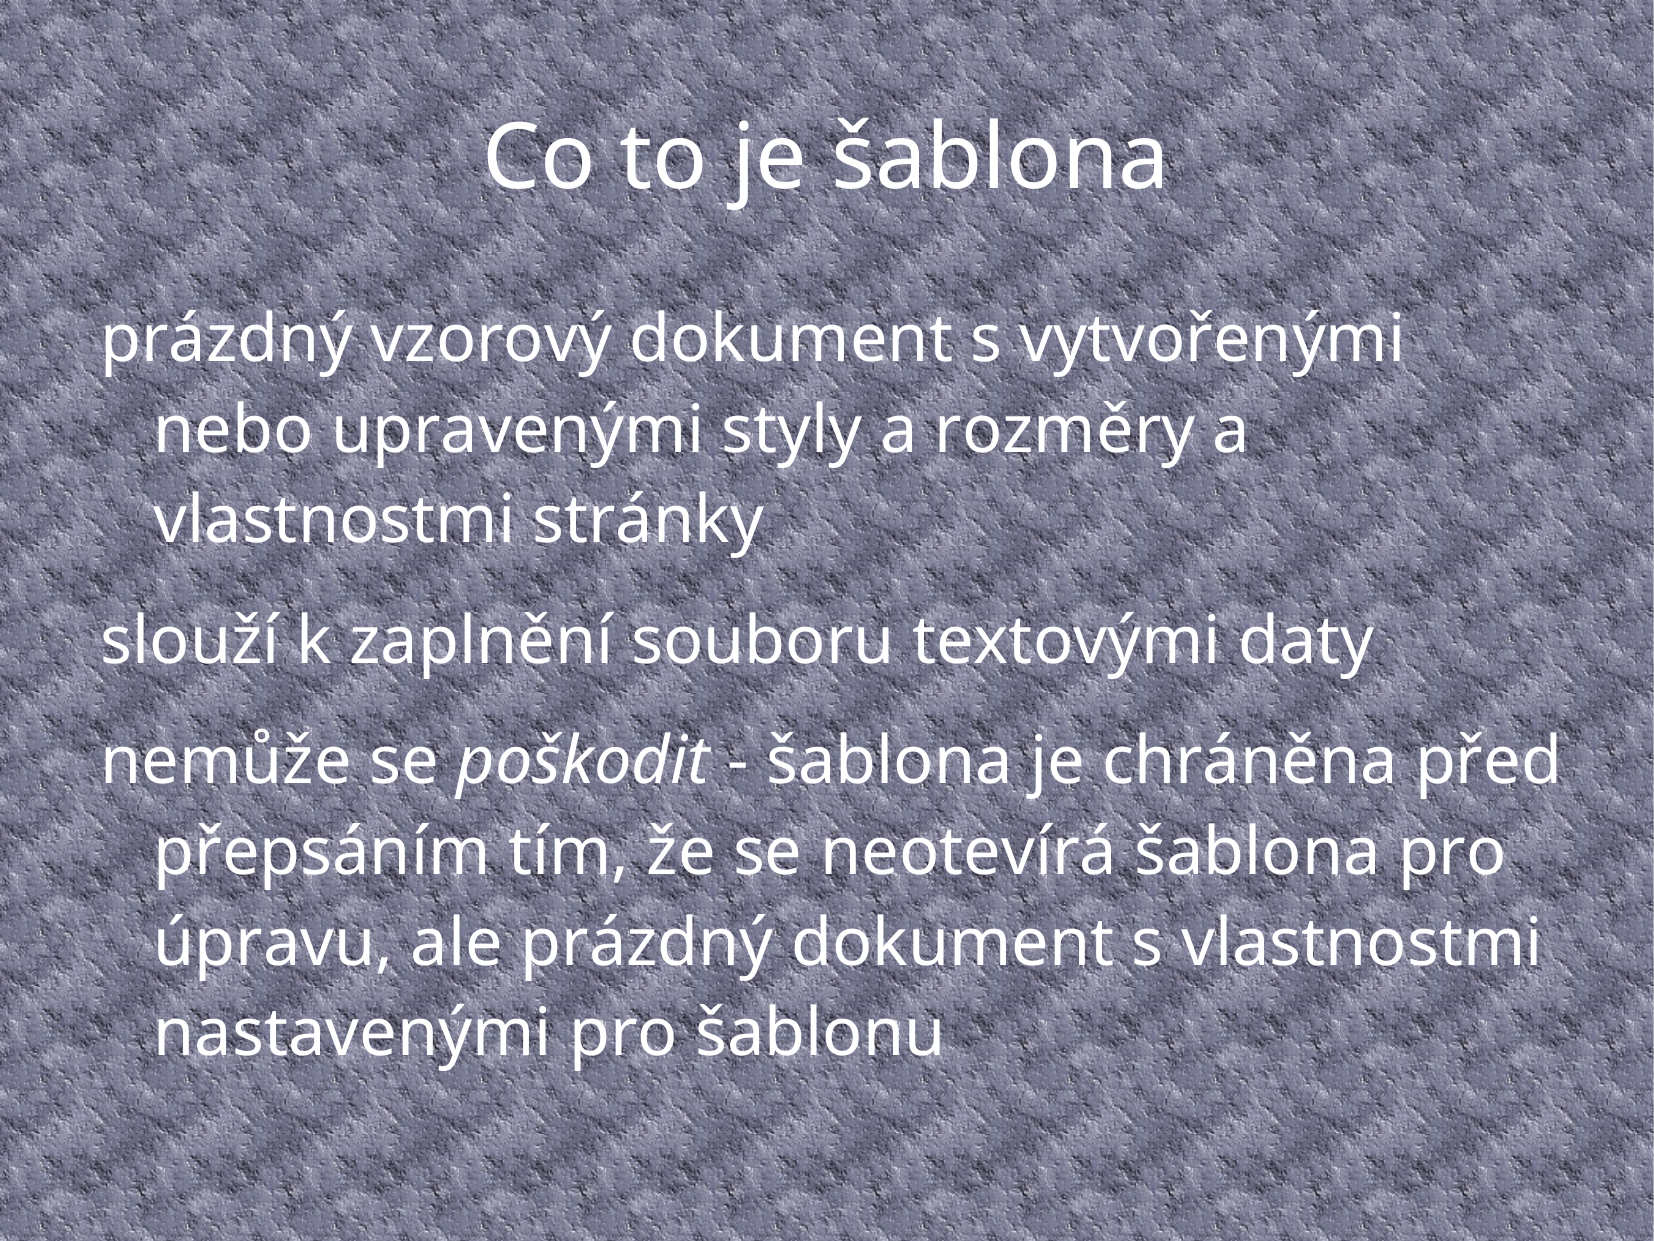

# Co to je šablona
prázdný vzorový dokument s vytvořenými nebo upravenými styly a rozměry a vlastnostmi stránky
slouží k zaplnění souboru textovými daty
nemůže se poškodit - šablona je chráněna před přepsáním tím, že se neotevírá šablona pro úpravu, ale prázdný dokument s vlastnostmi nastavenými pro šablonu